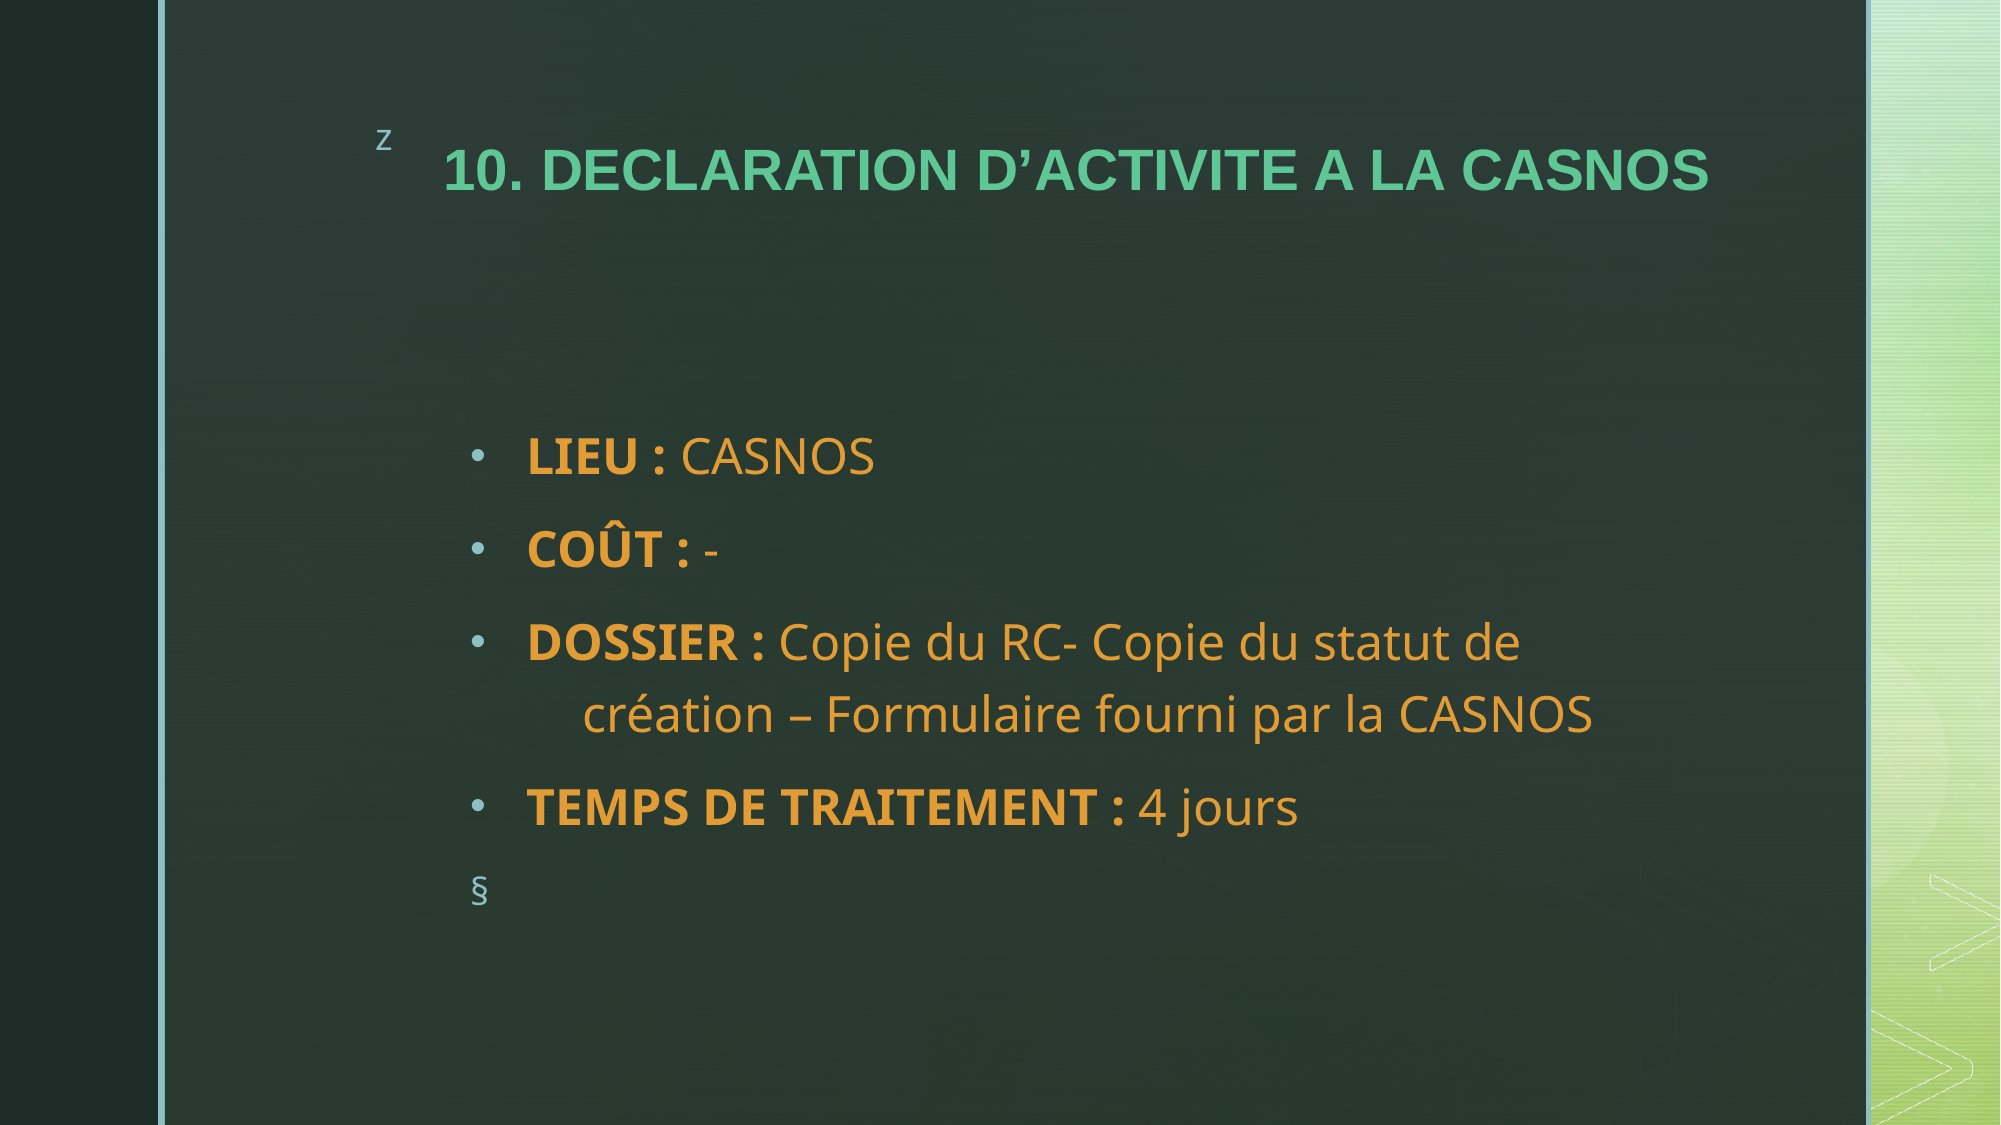

# 10. DECLARATION D’ACTIVITE A LA CASNOS
LIEU : CASNOS
COÛT : -
DOSSIER : Copie du RC- Copie du statut de création – Formulaire fourni par la CASNOS
TEMPS DE TRAITEMENT : 4 jours